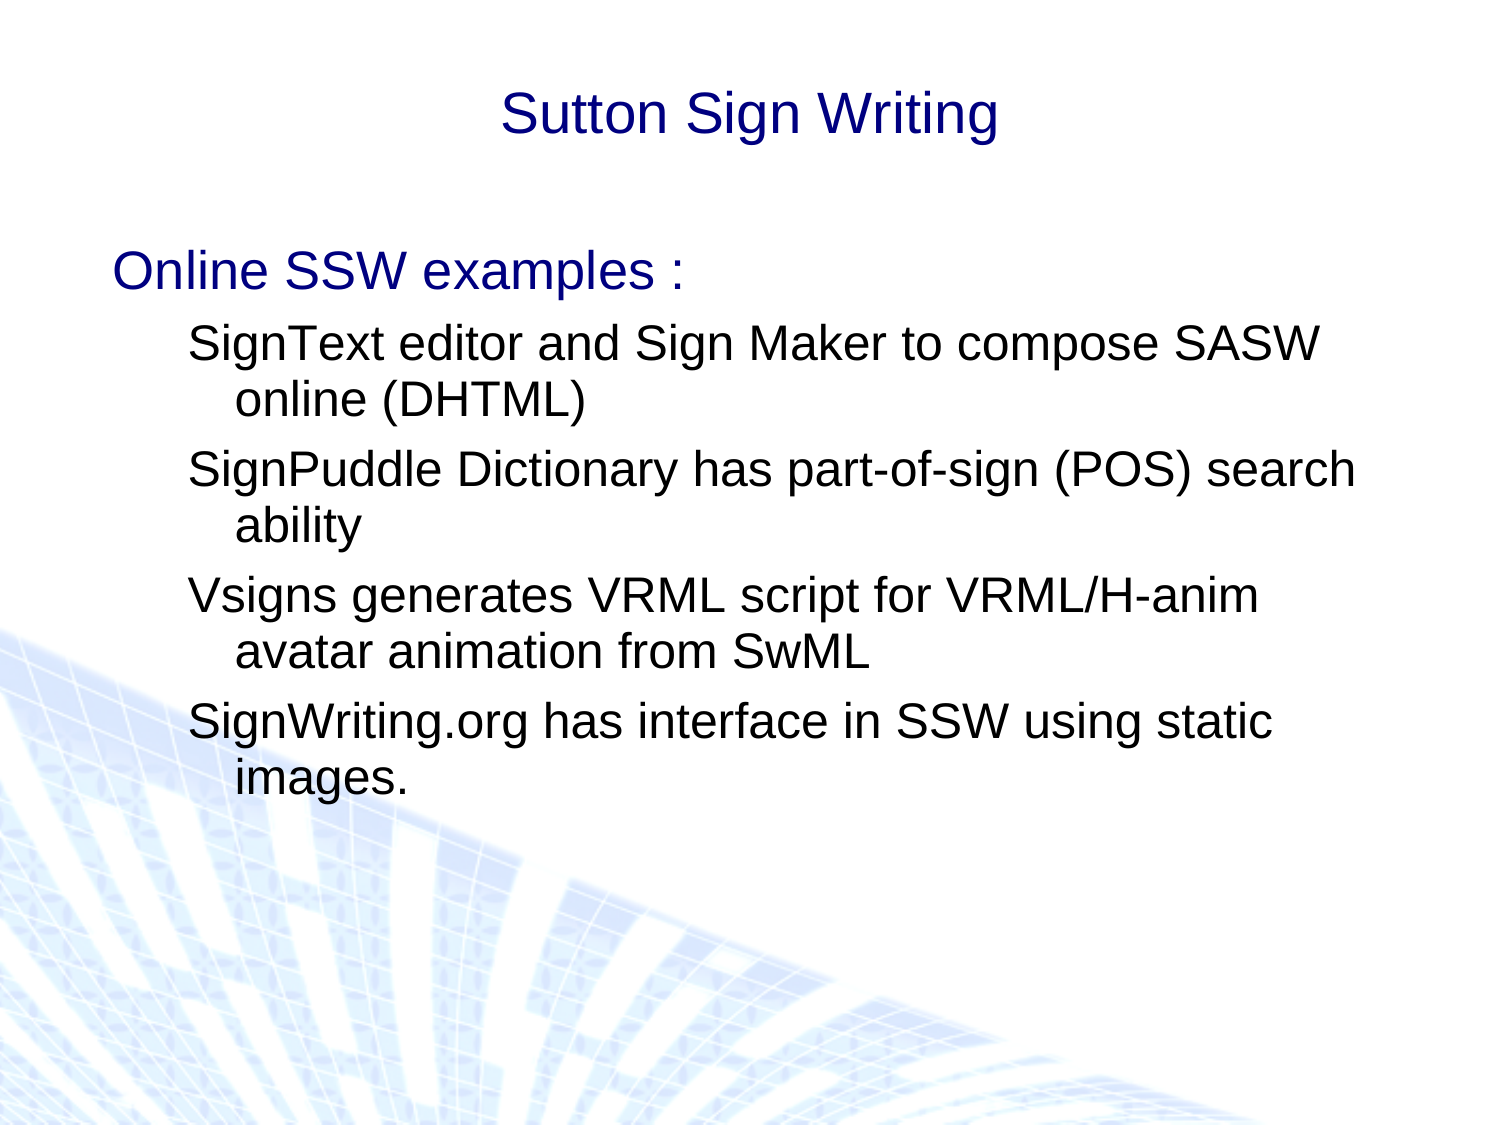

# Sutton Sign Writing
Online SSW examples :
SignText editor and Sign Maker to compose SASW online (DHTML)
SignPuddle Dictionary has part-of-sign (POS) search ability
Vsigns generates VRML script for VRML/H-anim avatar animation from SwML
SignWriting.org has interface in SSW using static images.